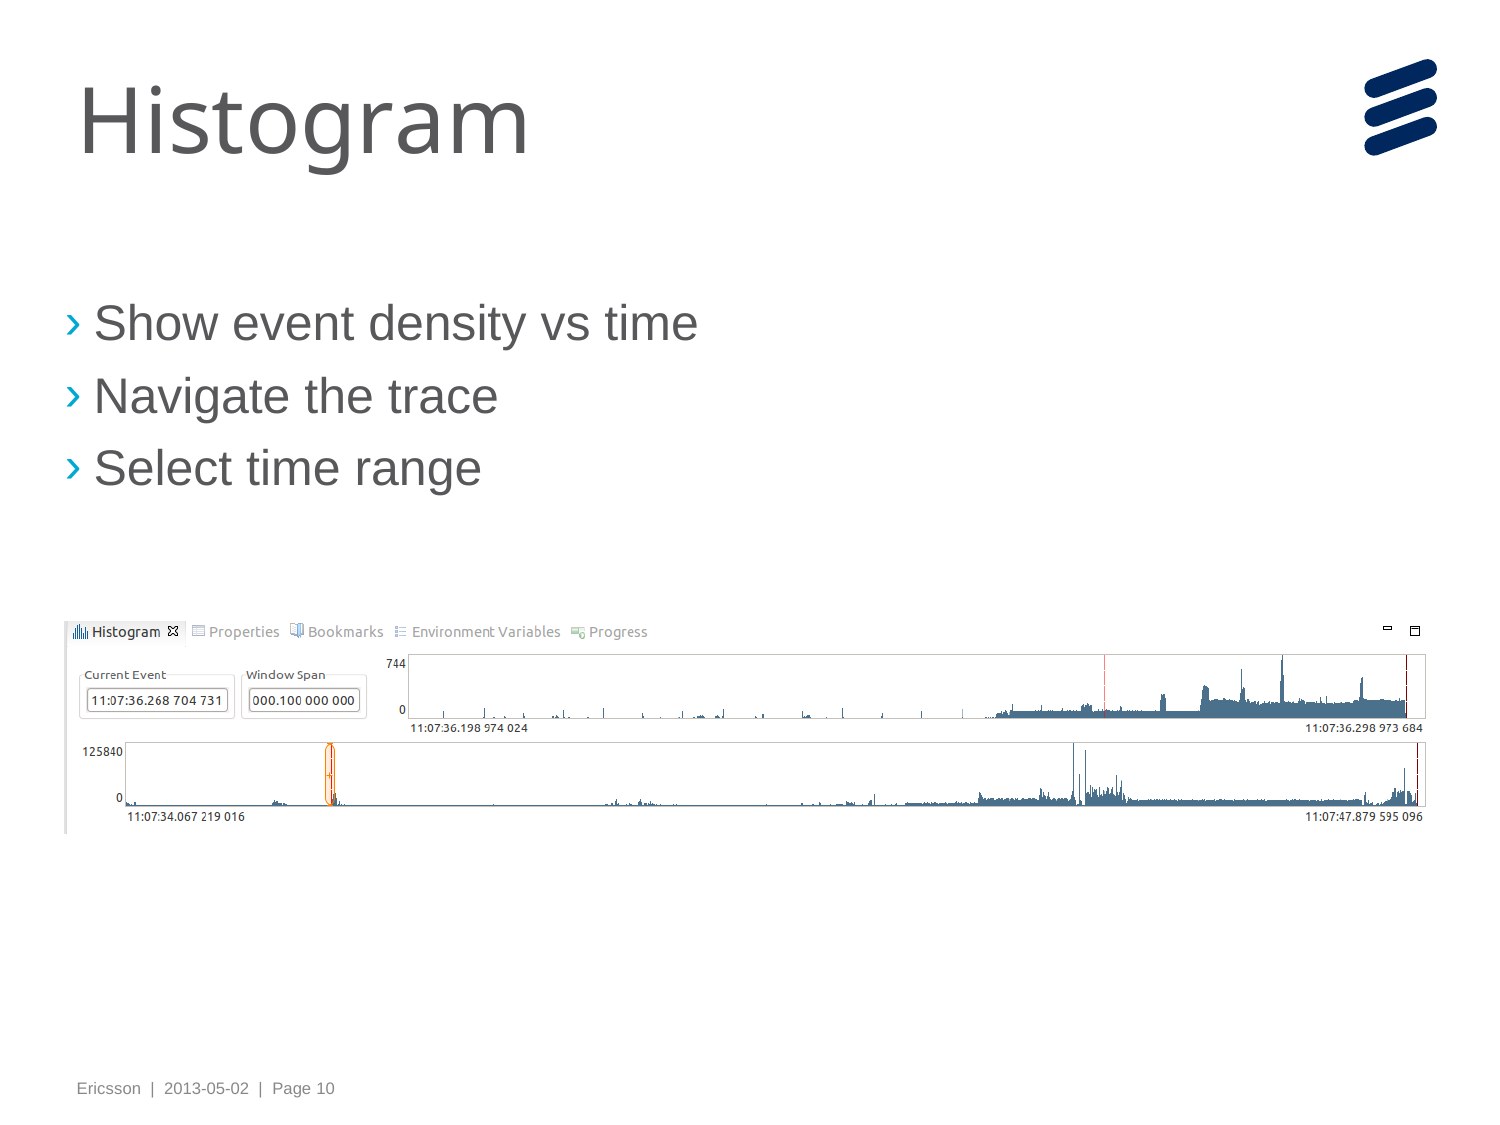

# Histogram
Show event density vs time
Navigate the trace
Select time range